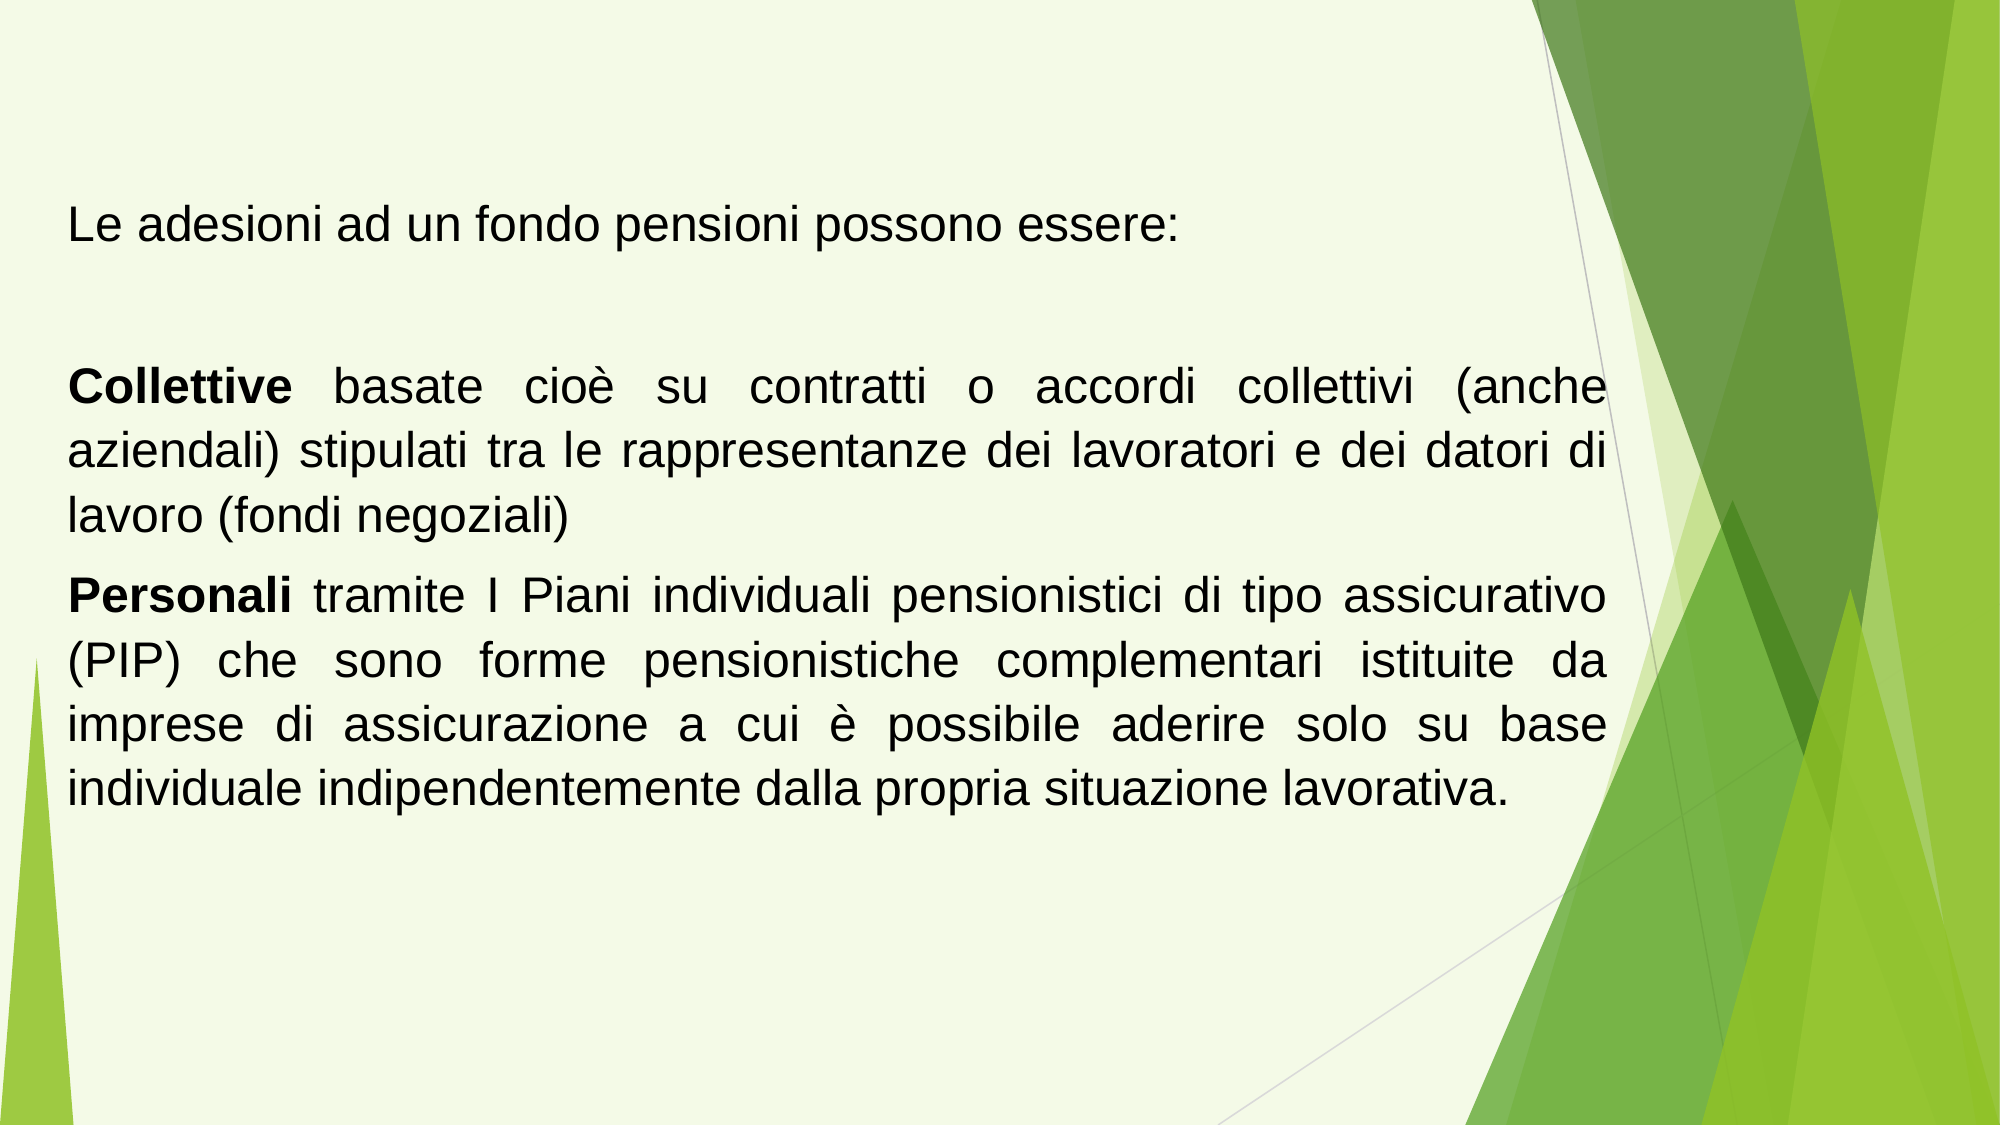

Le adesioni ad un fondo pensioni possono essere:
Collettive basate cioè su contratti o accordi collettivi (anche aziendali) stipulati tra le rappresentanze dei lavoratori e dei datori di lavoro (fondi negoziali)
Personali tramite I Piani individuali pensionistici di tipo assicurativo (PIP) che sono forme pensionistiche complementari istituite da imprese di assicurazione a cui è possibile aderire solo su base individuale indipendentemente dalla propria situazione lavorativa.